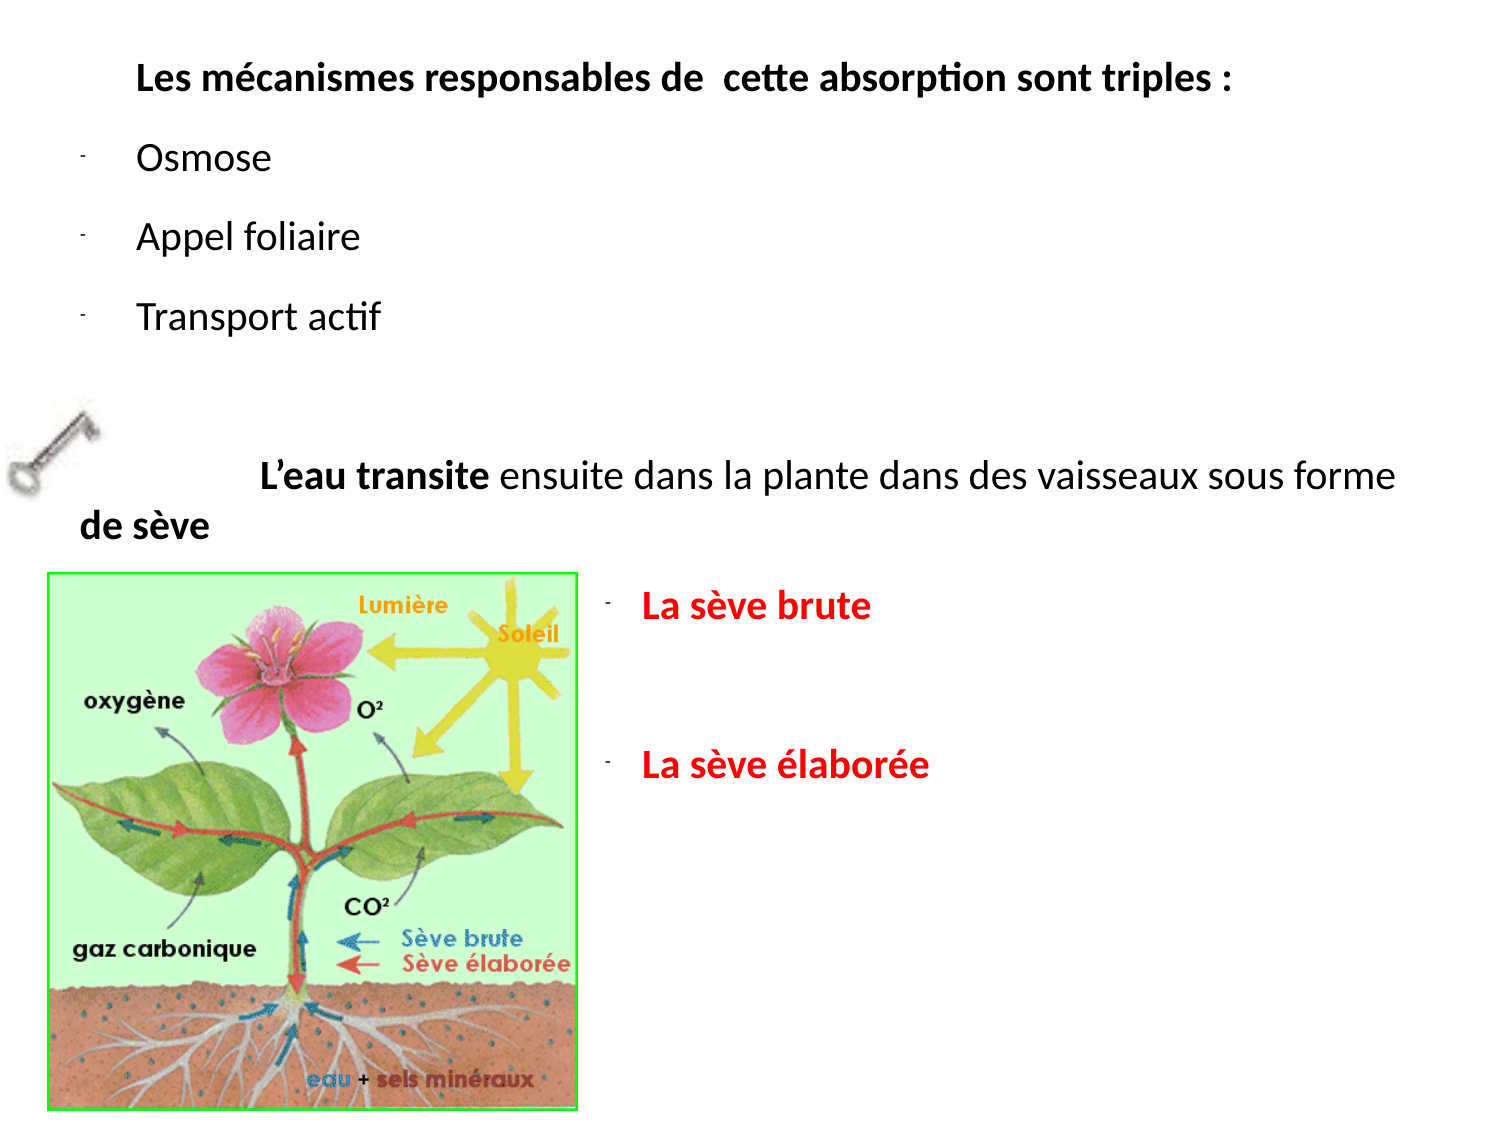

# Les mécanismes responsables de cette absorption sont triples :
Osmose
Appel foliaire
Transport actif
 L’eau transite ensuite dans la plante dans des vaisseaux sous forme de sève
La sève brute
La sève élaborée